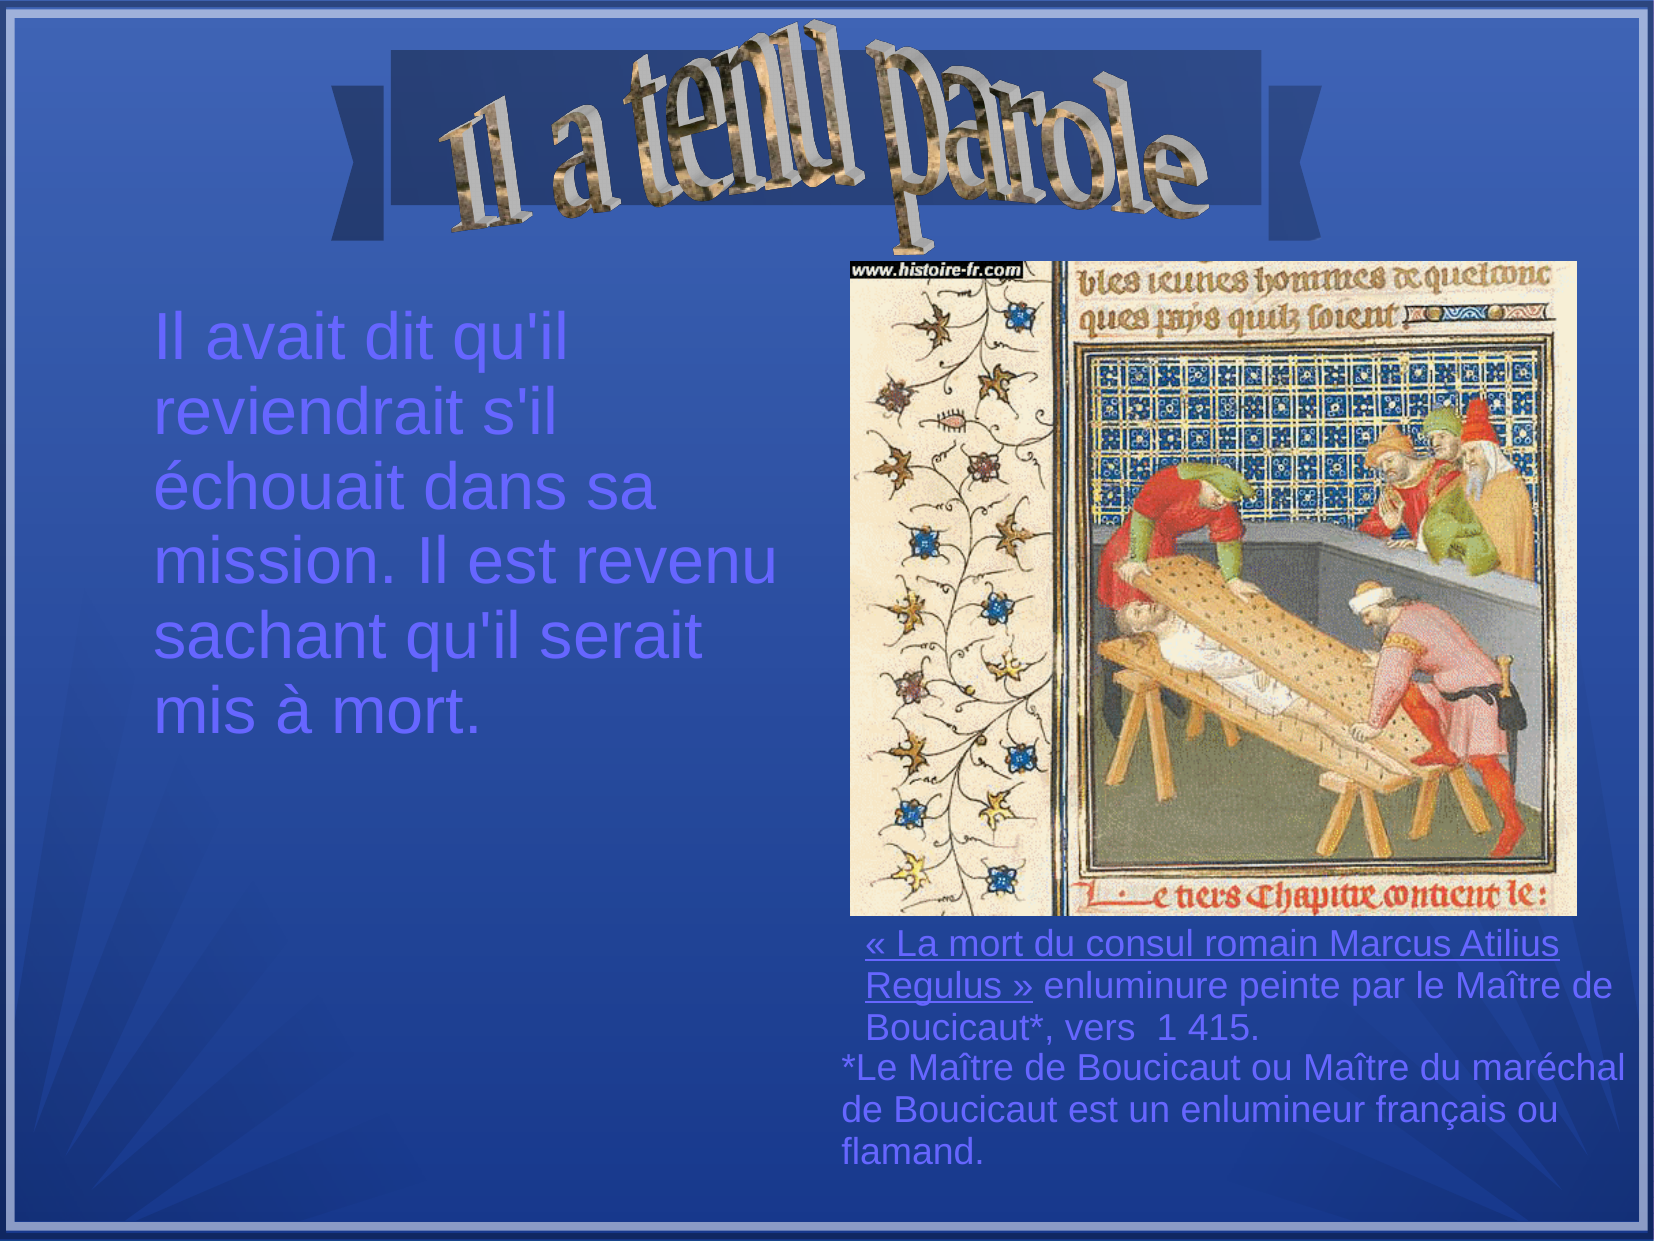

Il a tenu parole
# Il avait dit qu'il reviendrait s'il échouait dans sa mission. Il est revenu sachant qu'il serait mis à mort.
« La mort du consul romain Marcus Atilius Regulus » enluminure peinte par le Maître de Boucicaut*, vers 1 415.
*Le Maître de Boucicaut ou Maître du maréchal de Boucicaut est un enlumineur français ou flamand.